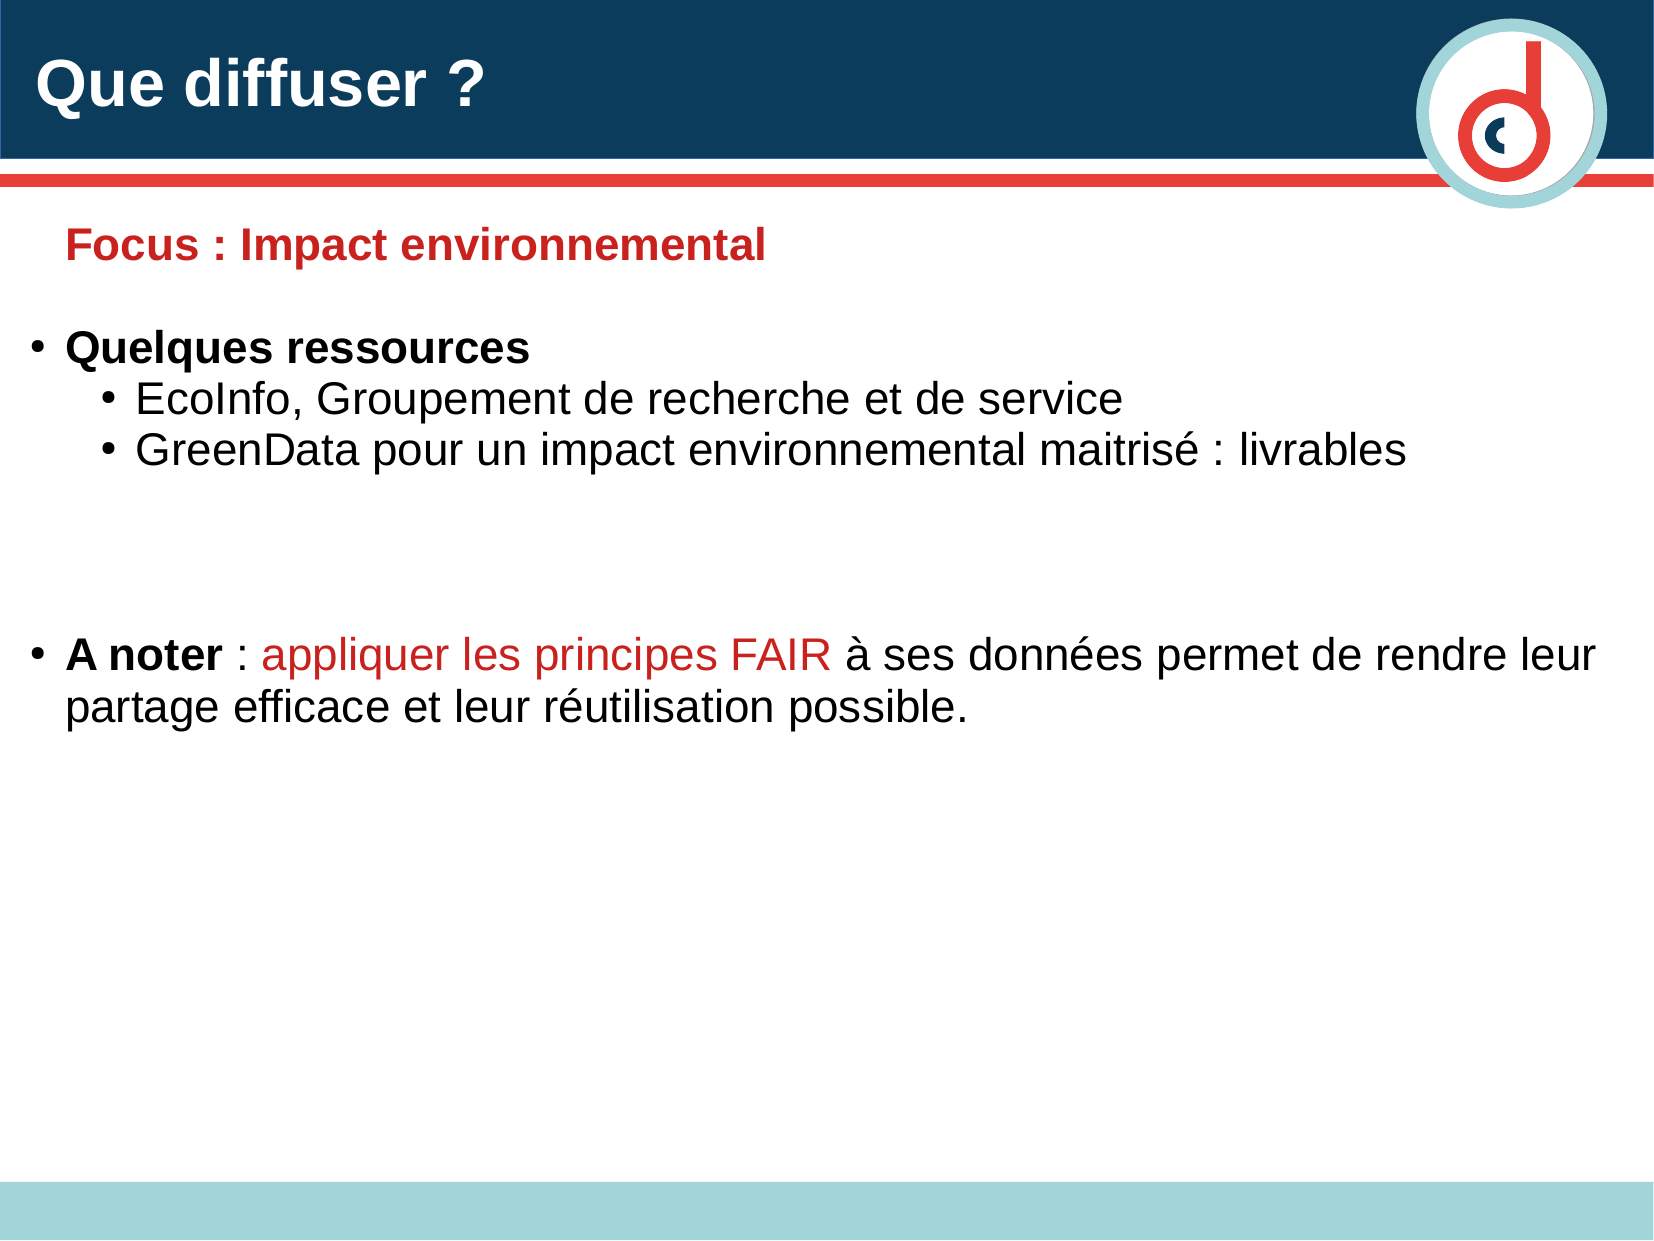

# Que diffuser ?
Focus : Impact environnemental
Quelques ressources
EcoInfo, Groupement de recherche et de service
GreenData pour un impact environnemental maitrisé : livrables
A noter : appliquer les principes FAIR à ses données permet de rendre leur partage efficace et leur réutilisation possible.